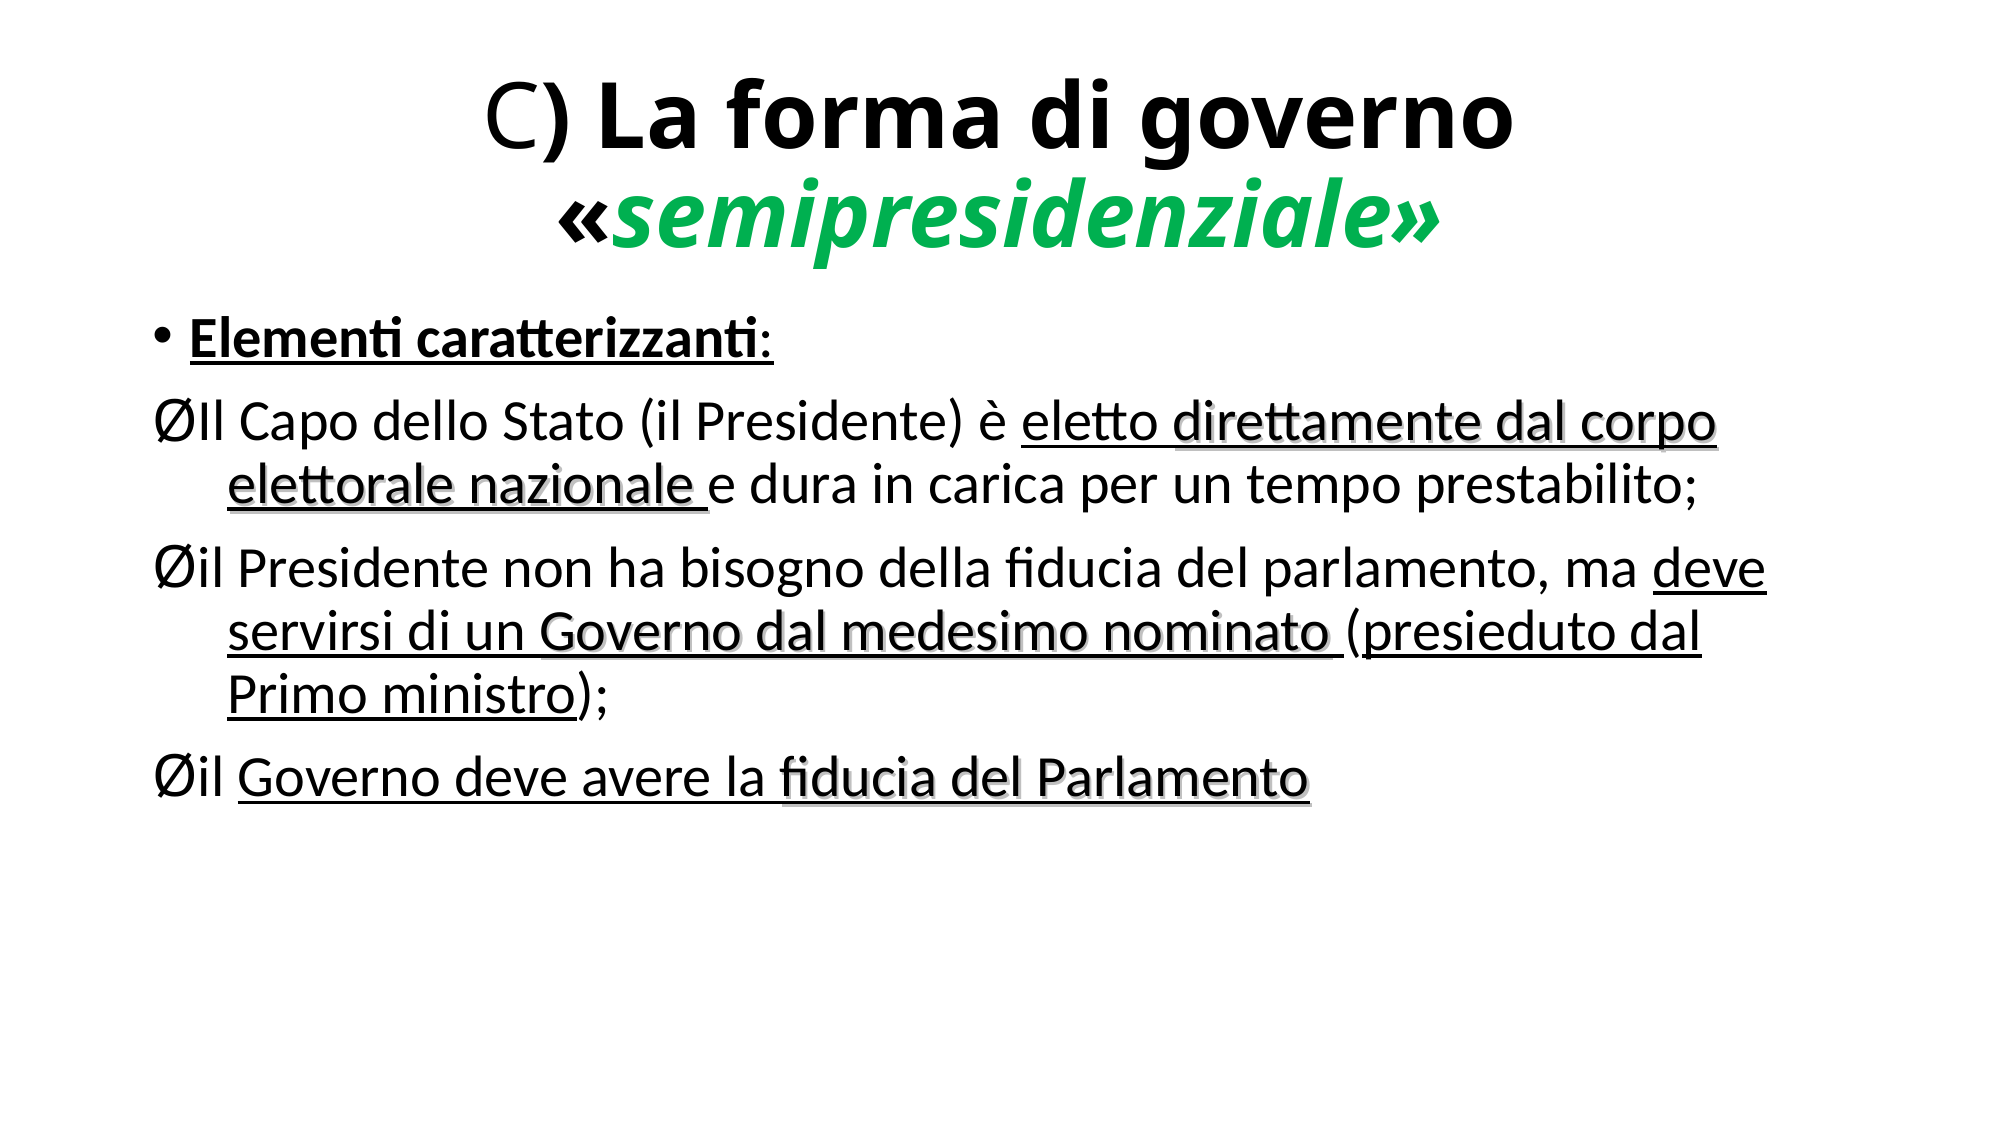

# C) La forma di governo «semipresidenziale»
Elementi caratterizzanti:
Il Capo dello Stato (il Presidente) è eletto direttamente dal corpo elettorale nazionale e dura in carica per un tempo prestabilito;
il Presidente non ha bisogno della fiducia del parlamento, ma deve servirsi di un Governo dal medesimo nominato (presieduto dal Primo ministro);
il Governo deve avere la fiducia del Parlamento